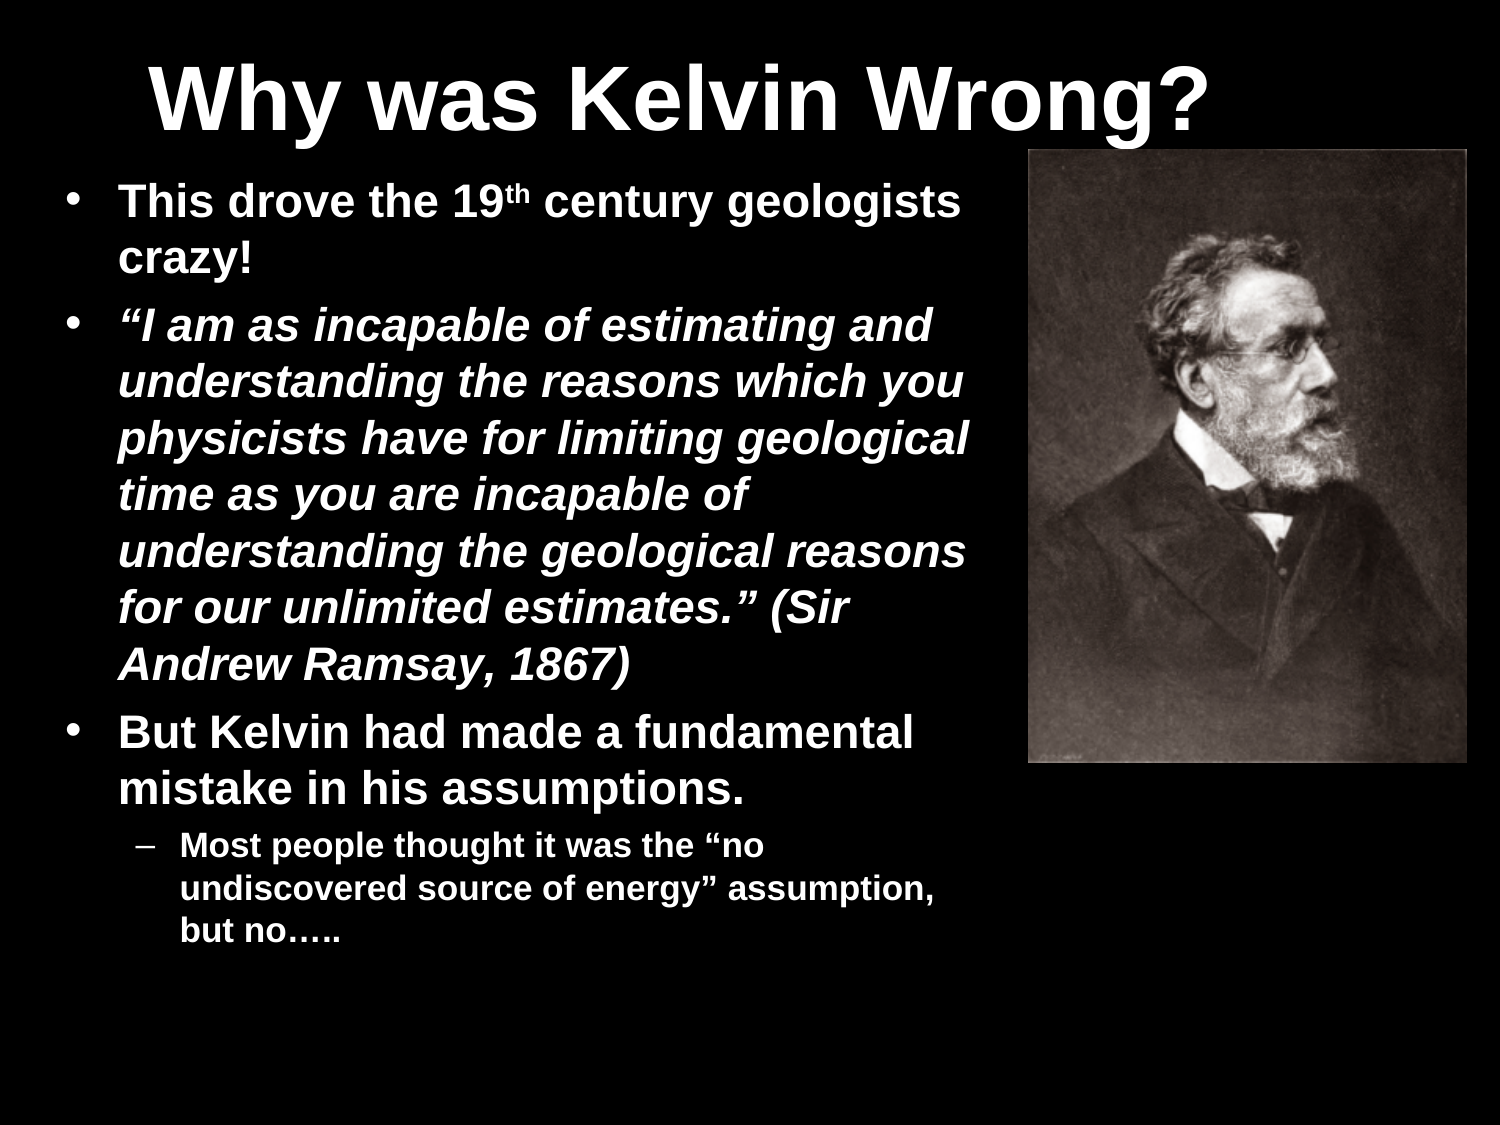

# Why was Kelvin Wrong?
This drove the 19th century geologists crazy!
“I am as incapable of estimating and understanding the reasons which you physicists have for limiting geological time as you are incapable of understanding the geological reasons for our unlimited estimates.” (Sir Andrew Ramsay, 1867)
But Kelvin had made a fundamental mistake in his assumptions.
Most people thought it was the “no undiscovered source of energy” assumption, but no…..